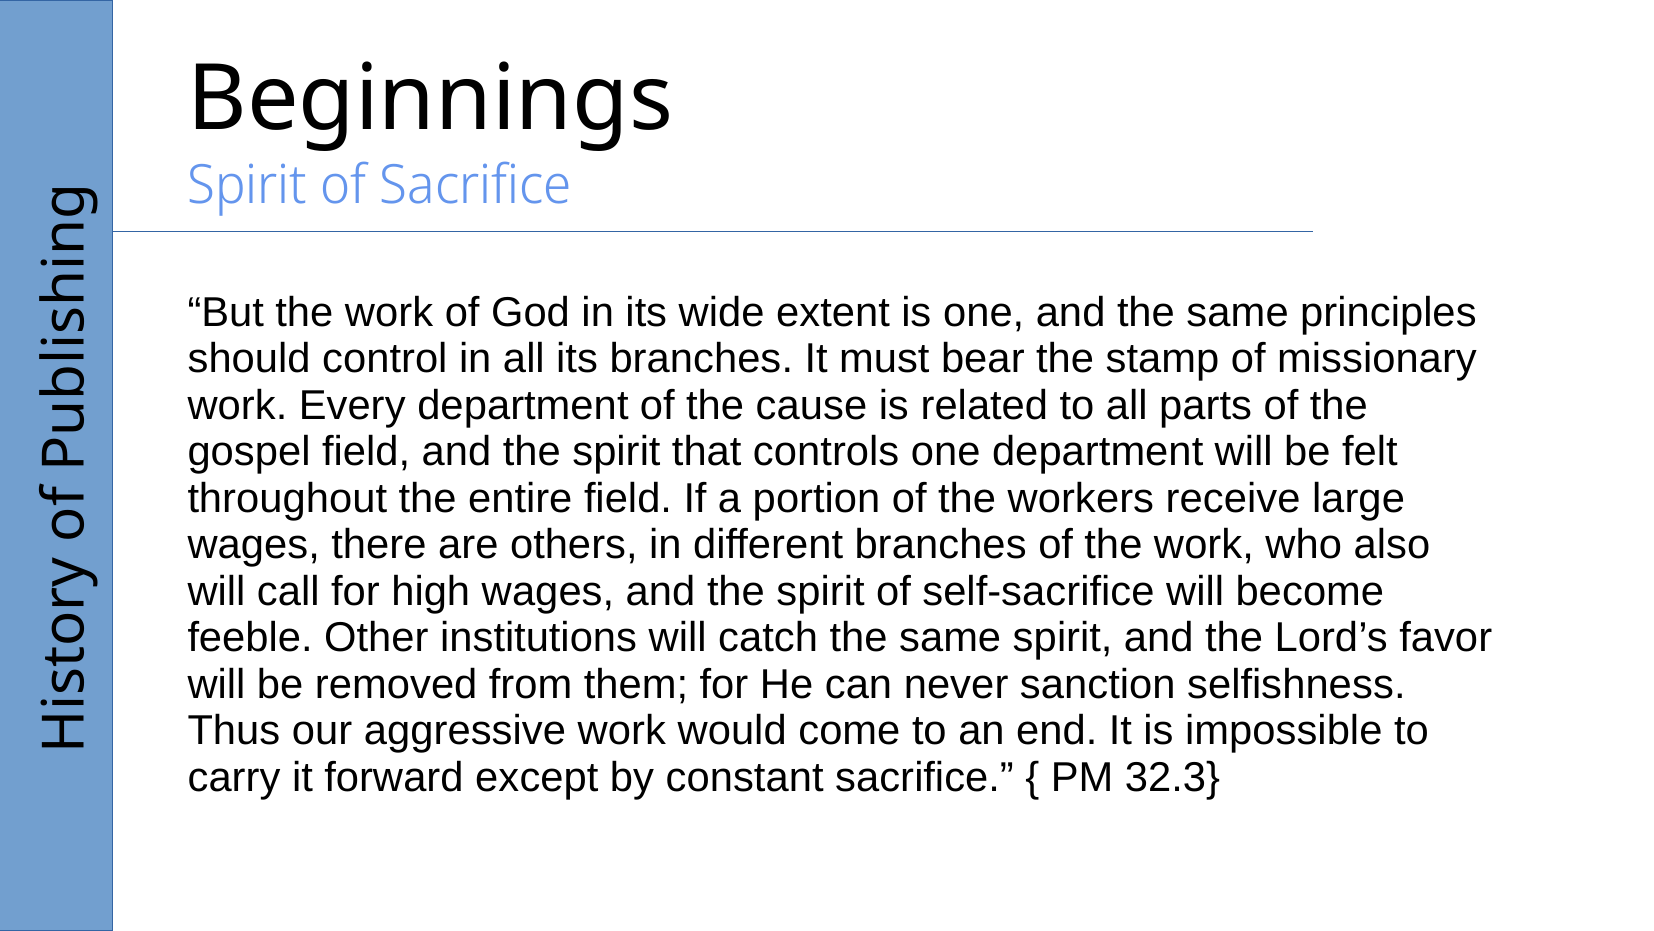

# Beginnings
Spirit of Sacrifice
“But the work of God in its wide extent is one, and the same principles should control in all its branches. It must bear the stamp of missionary work. Every department of the cause is related to all parts of the gospel field, and the spirit that controls one department will be felt throughout the entire field. If a portion of the workers receive large wages, there are others, in different branches of the work, who also will call for high wages, and the spirit of self-sacrifice will become feeble. Other institutions will catch the same spirit, and the Lord’s favor will be removed from them; for He can never sanction selfishness. Thus our aggressive work would come to an end. It is impossible to carry it forward except by constant sacrifice.” { PM 32.3}
History of Publishing